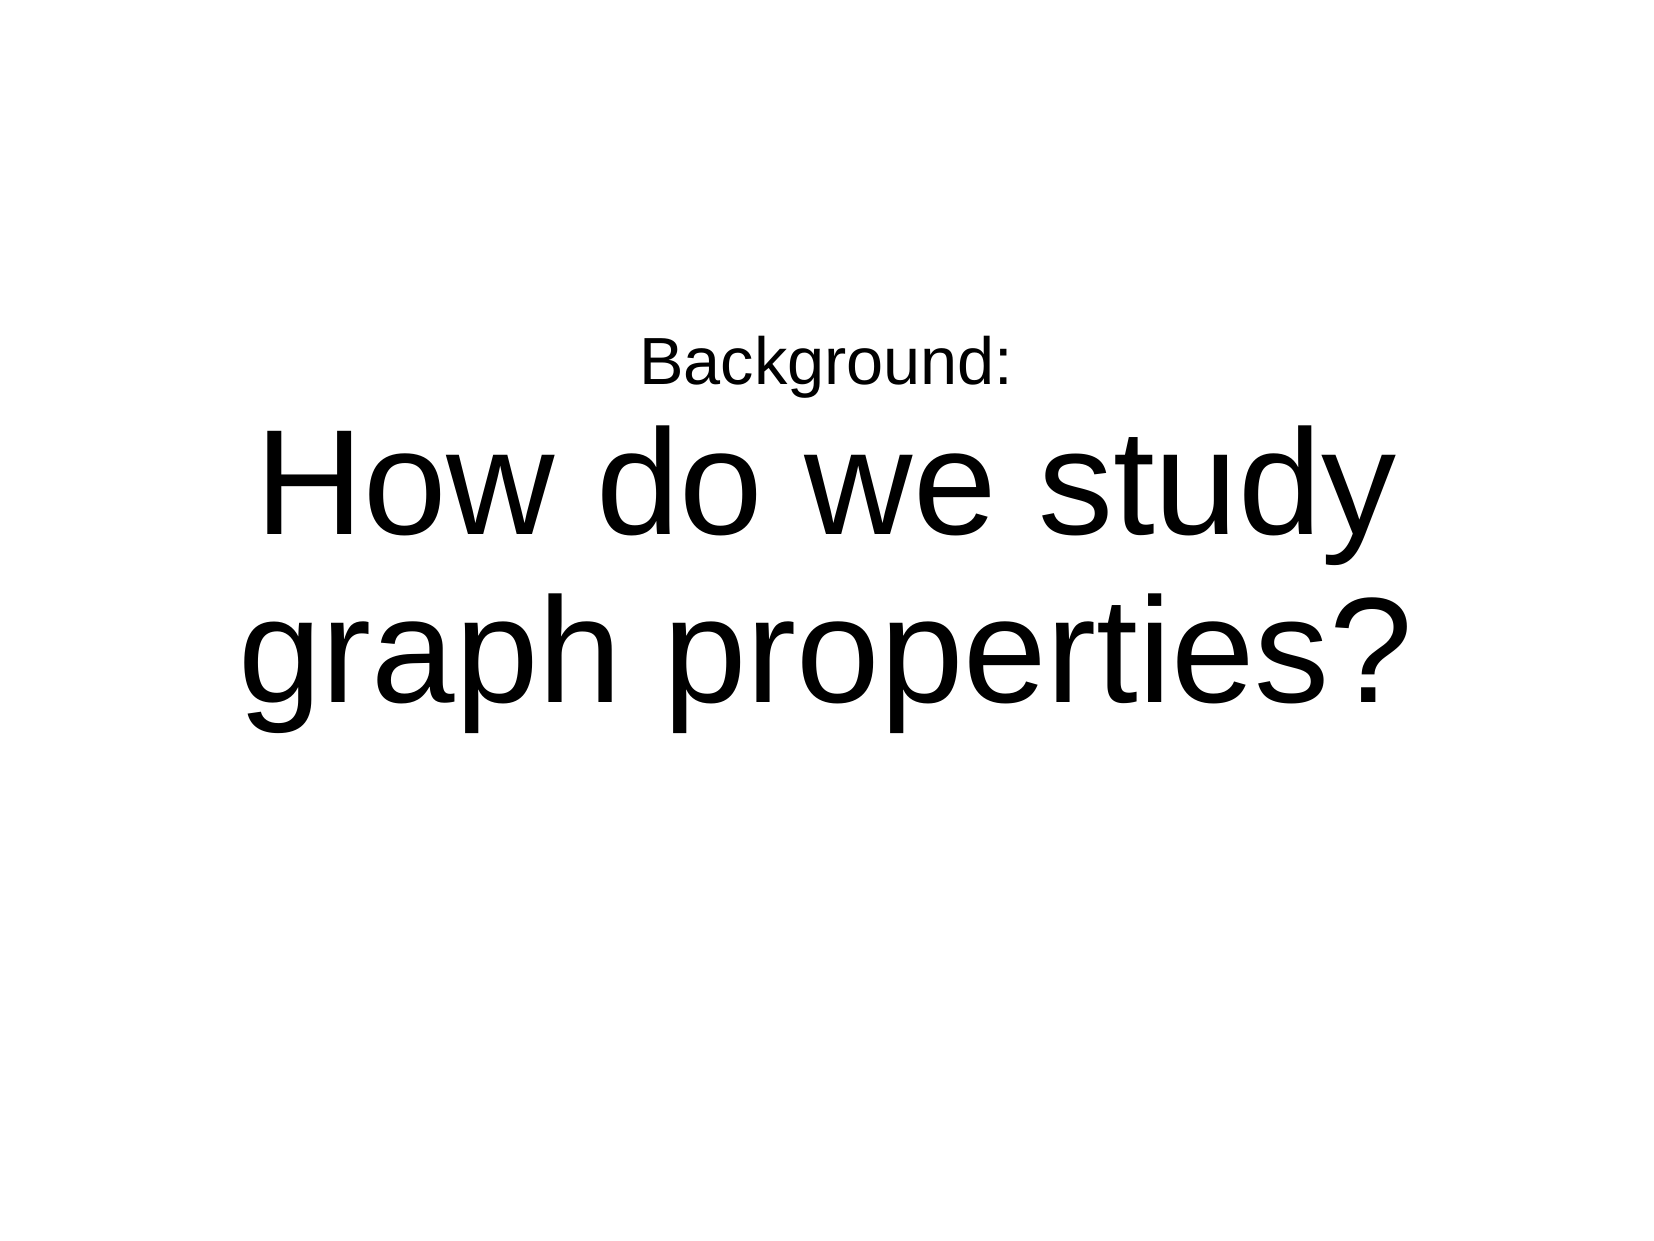

# Background:
How do we study graph properties?